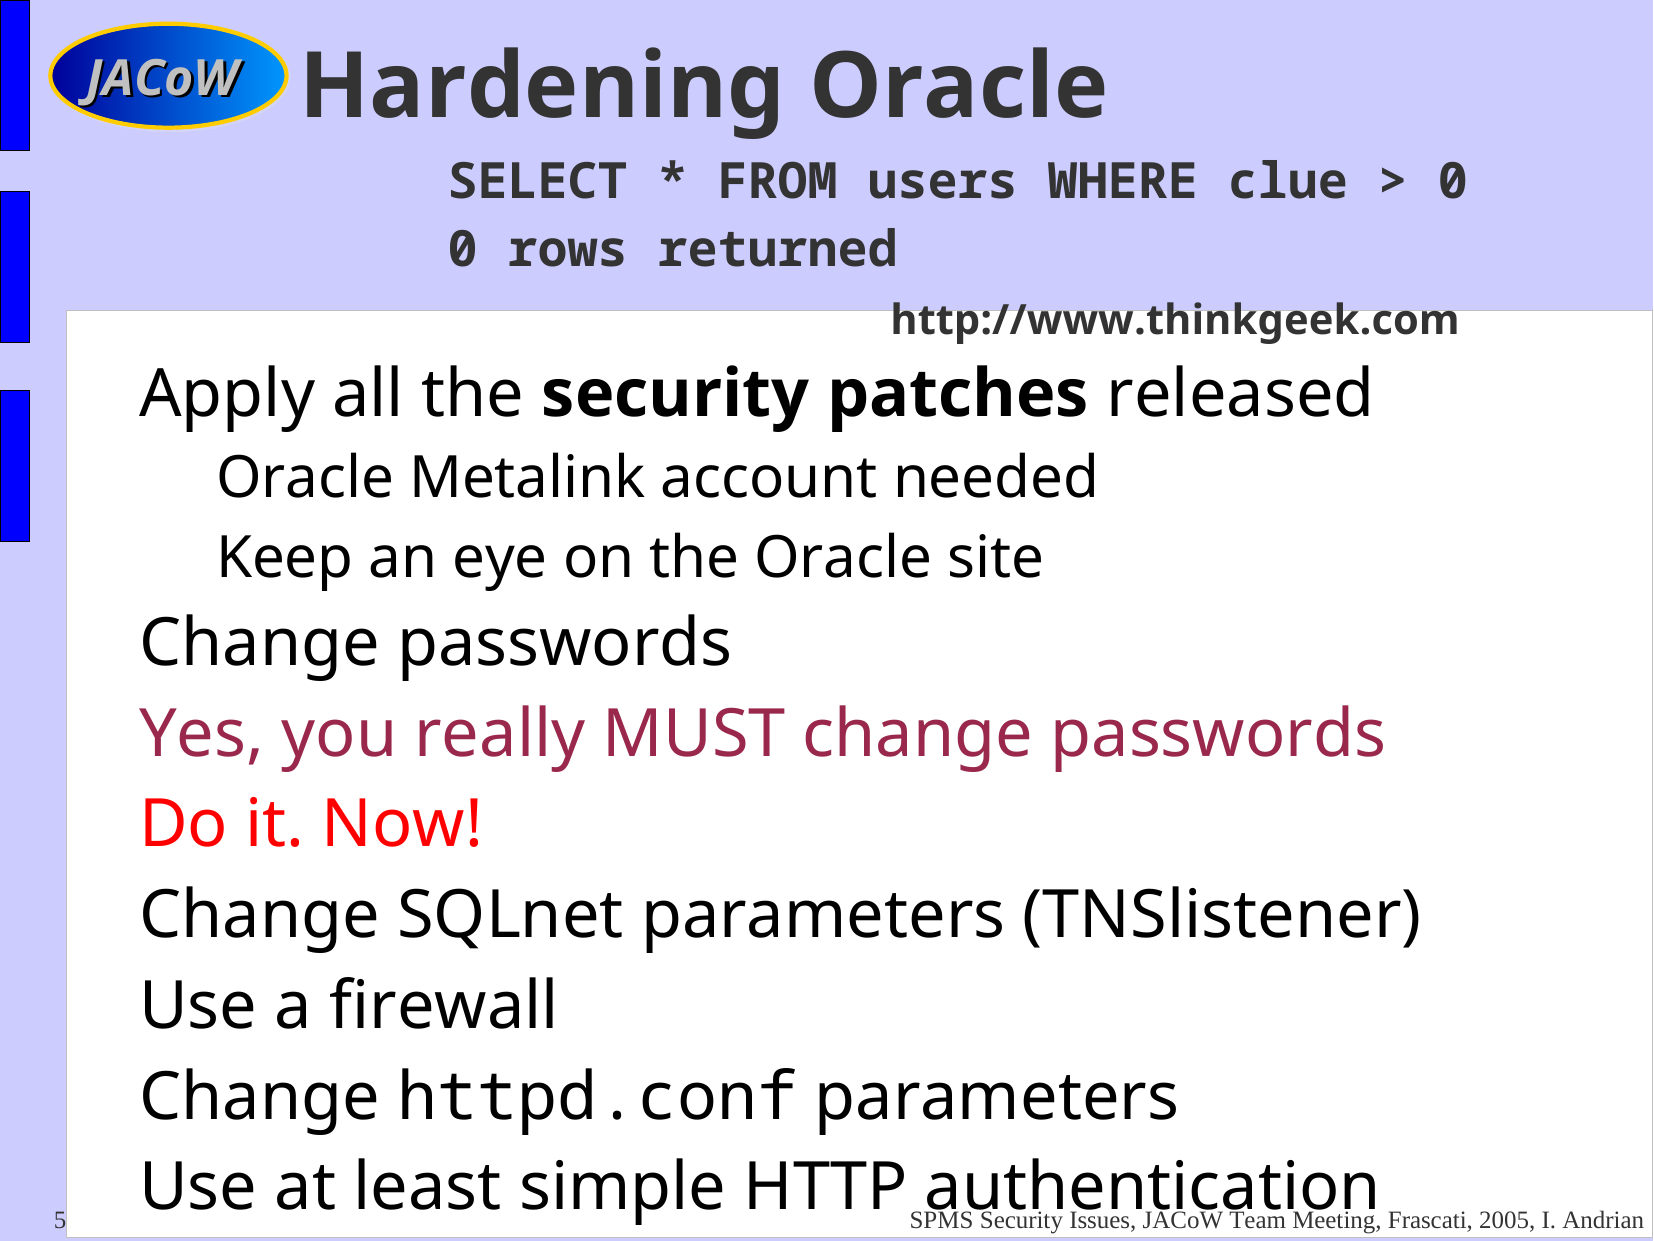

# Hardening Oracle SELECT * FROM users WHERE clue > 0 0 rows returned http://www.thinkgeek.com
Apply all the security patches released
Oracle Metalink account needed
Keep an eye on the Oracle site
Change passwords
Yes, you really MUST change passwords
Do it. Now!
Change SQLnet parameters (TNSlistener)
Use a firewall
Change httpd.conf parameters
Use at least simple HTTP authentication
Use SSL (HTTPS)
5
SPMS Security Issues, JACoW Team Meeting, Frascati, 2005, I. Andrian